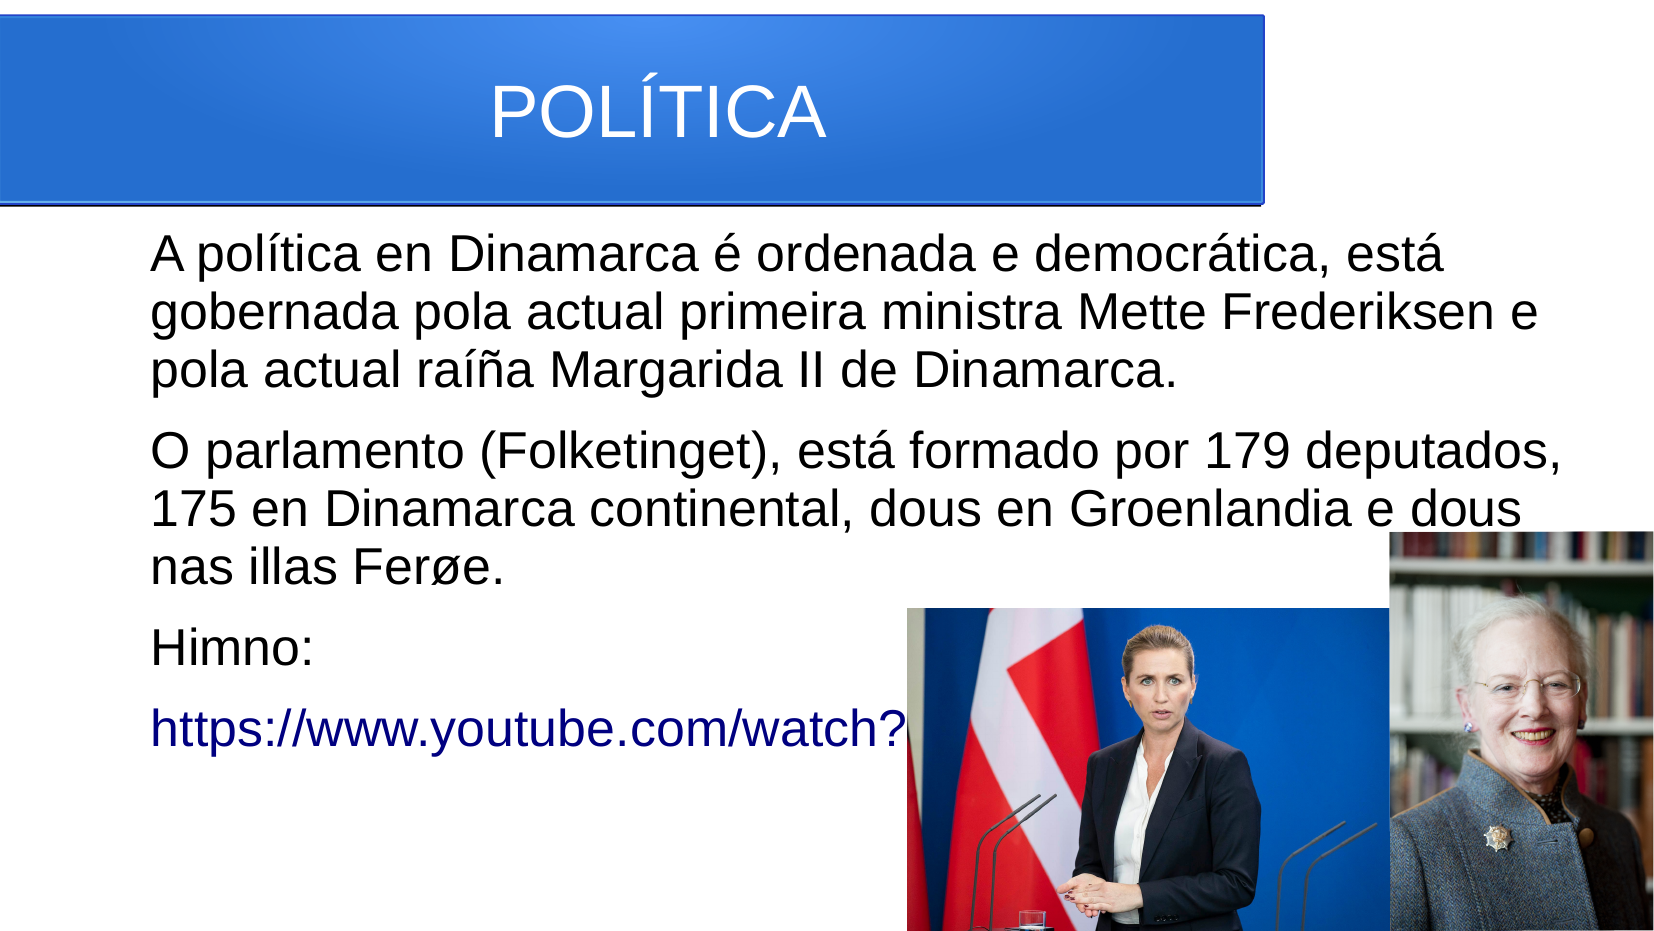

# POLÍTICA
A política en Dinamarca é ordenada e democrática, está gobernada pola actual primeira ministra Mette Frederiksen e pola actual raíña Margarida II de Dinamarca.
O parlamento (Folketinget), está formado por 179 deputados, 175 en Dinamarca continental, dous en Groenlandia e dous nas illas Ferøe.
Himno:
https://www.youtube.com/watch?v=oSwV-DJivQU